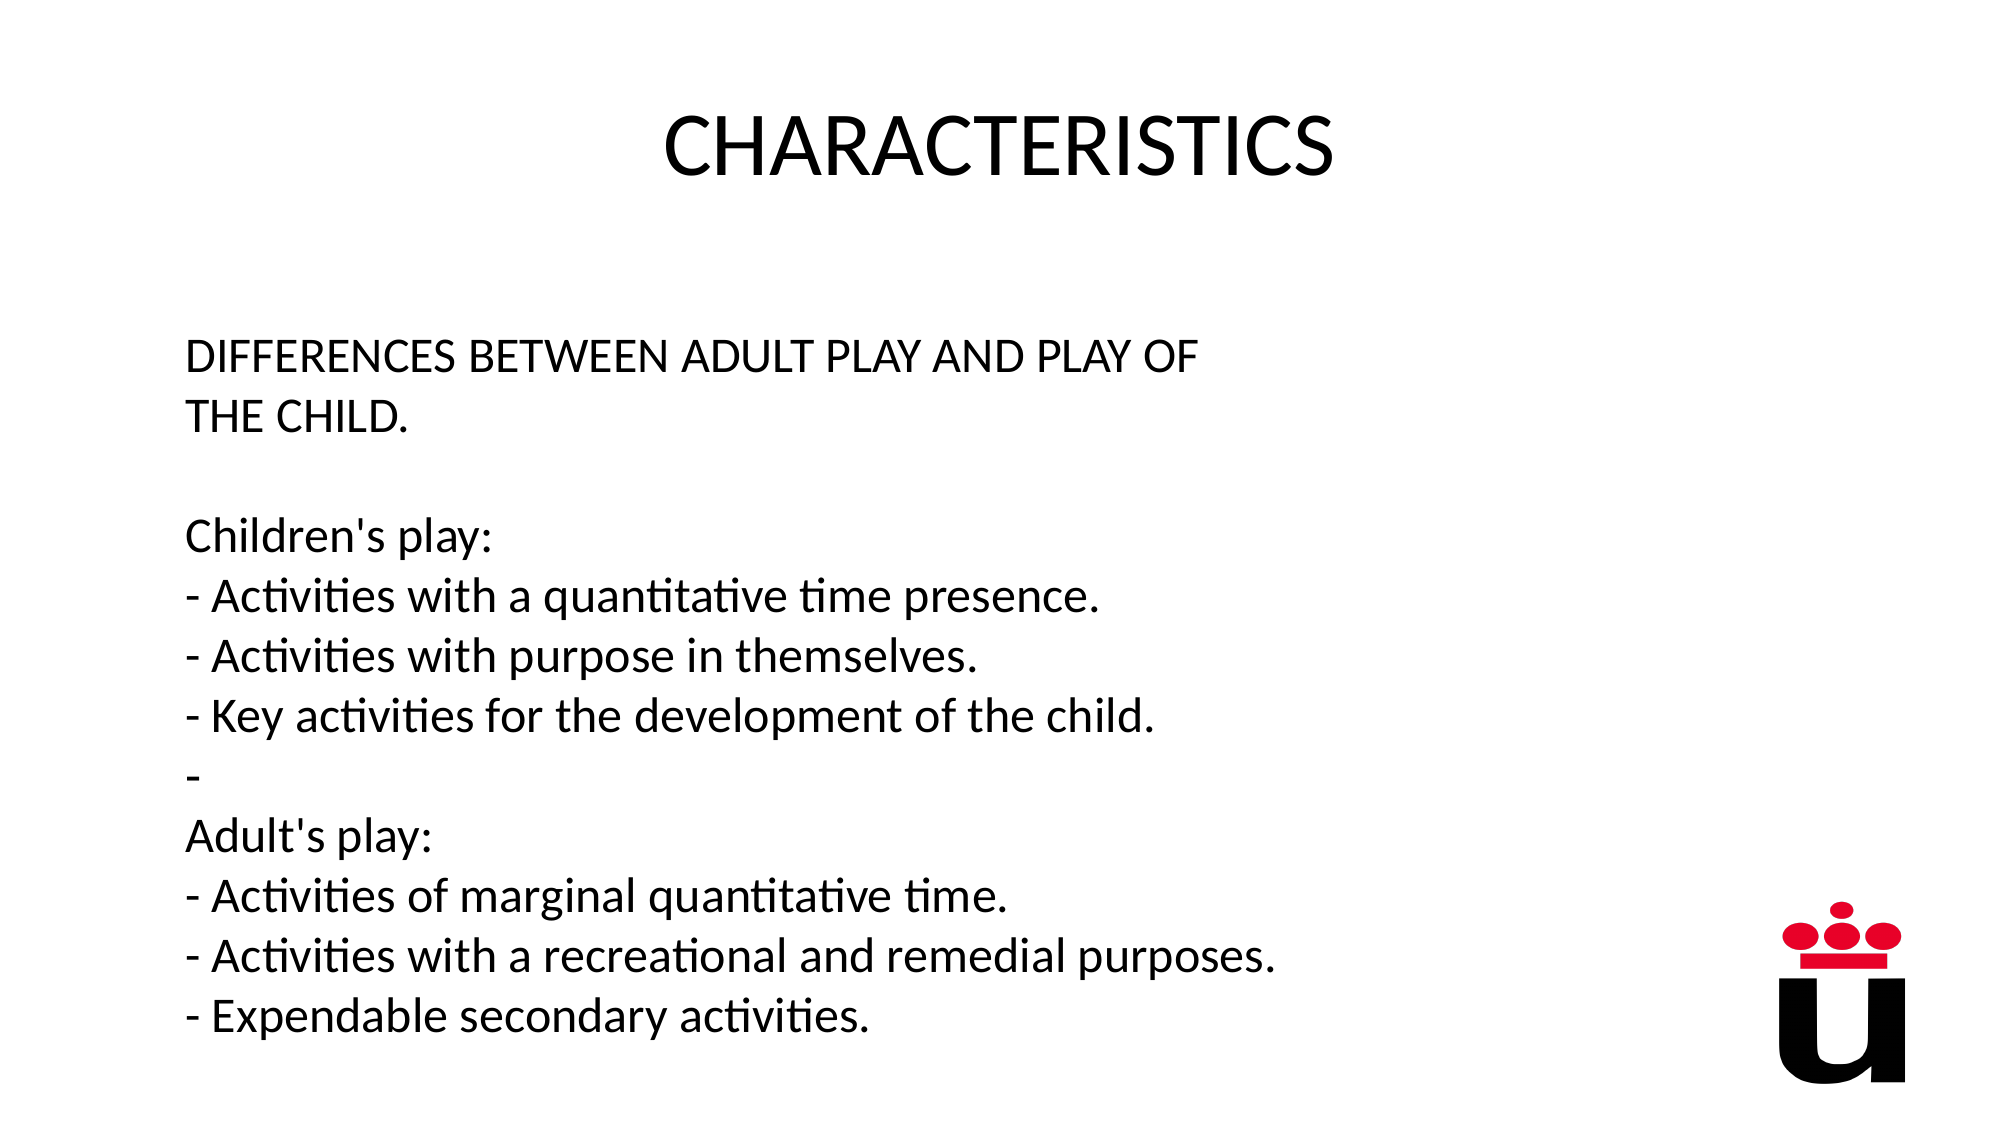

CHARACTERISTICS
DIFFERENCES BETWEEN ADULT PLAY AND PLAY OF
THE CHILD.
Children's play:
- Activities with a quantitative time presence.
- Activities with purpose in themselves.
- Key activities for the development of the child.
Adult's play:
- Activities of marginal quantitative time.
- Activities with a recreational and remedial purposes.
- Expendable secondary activities.